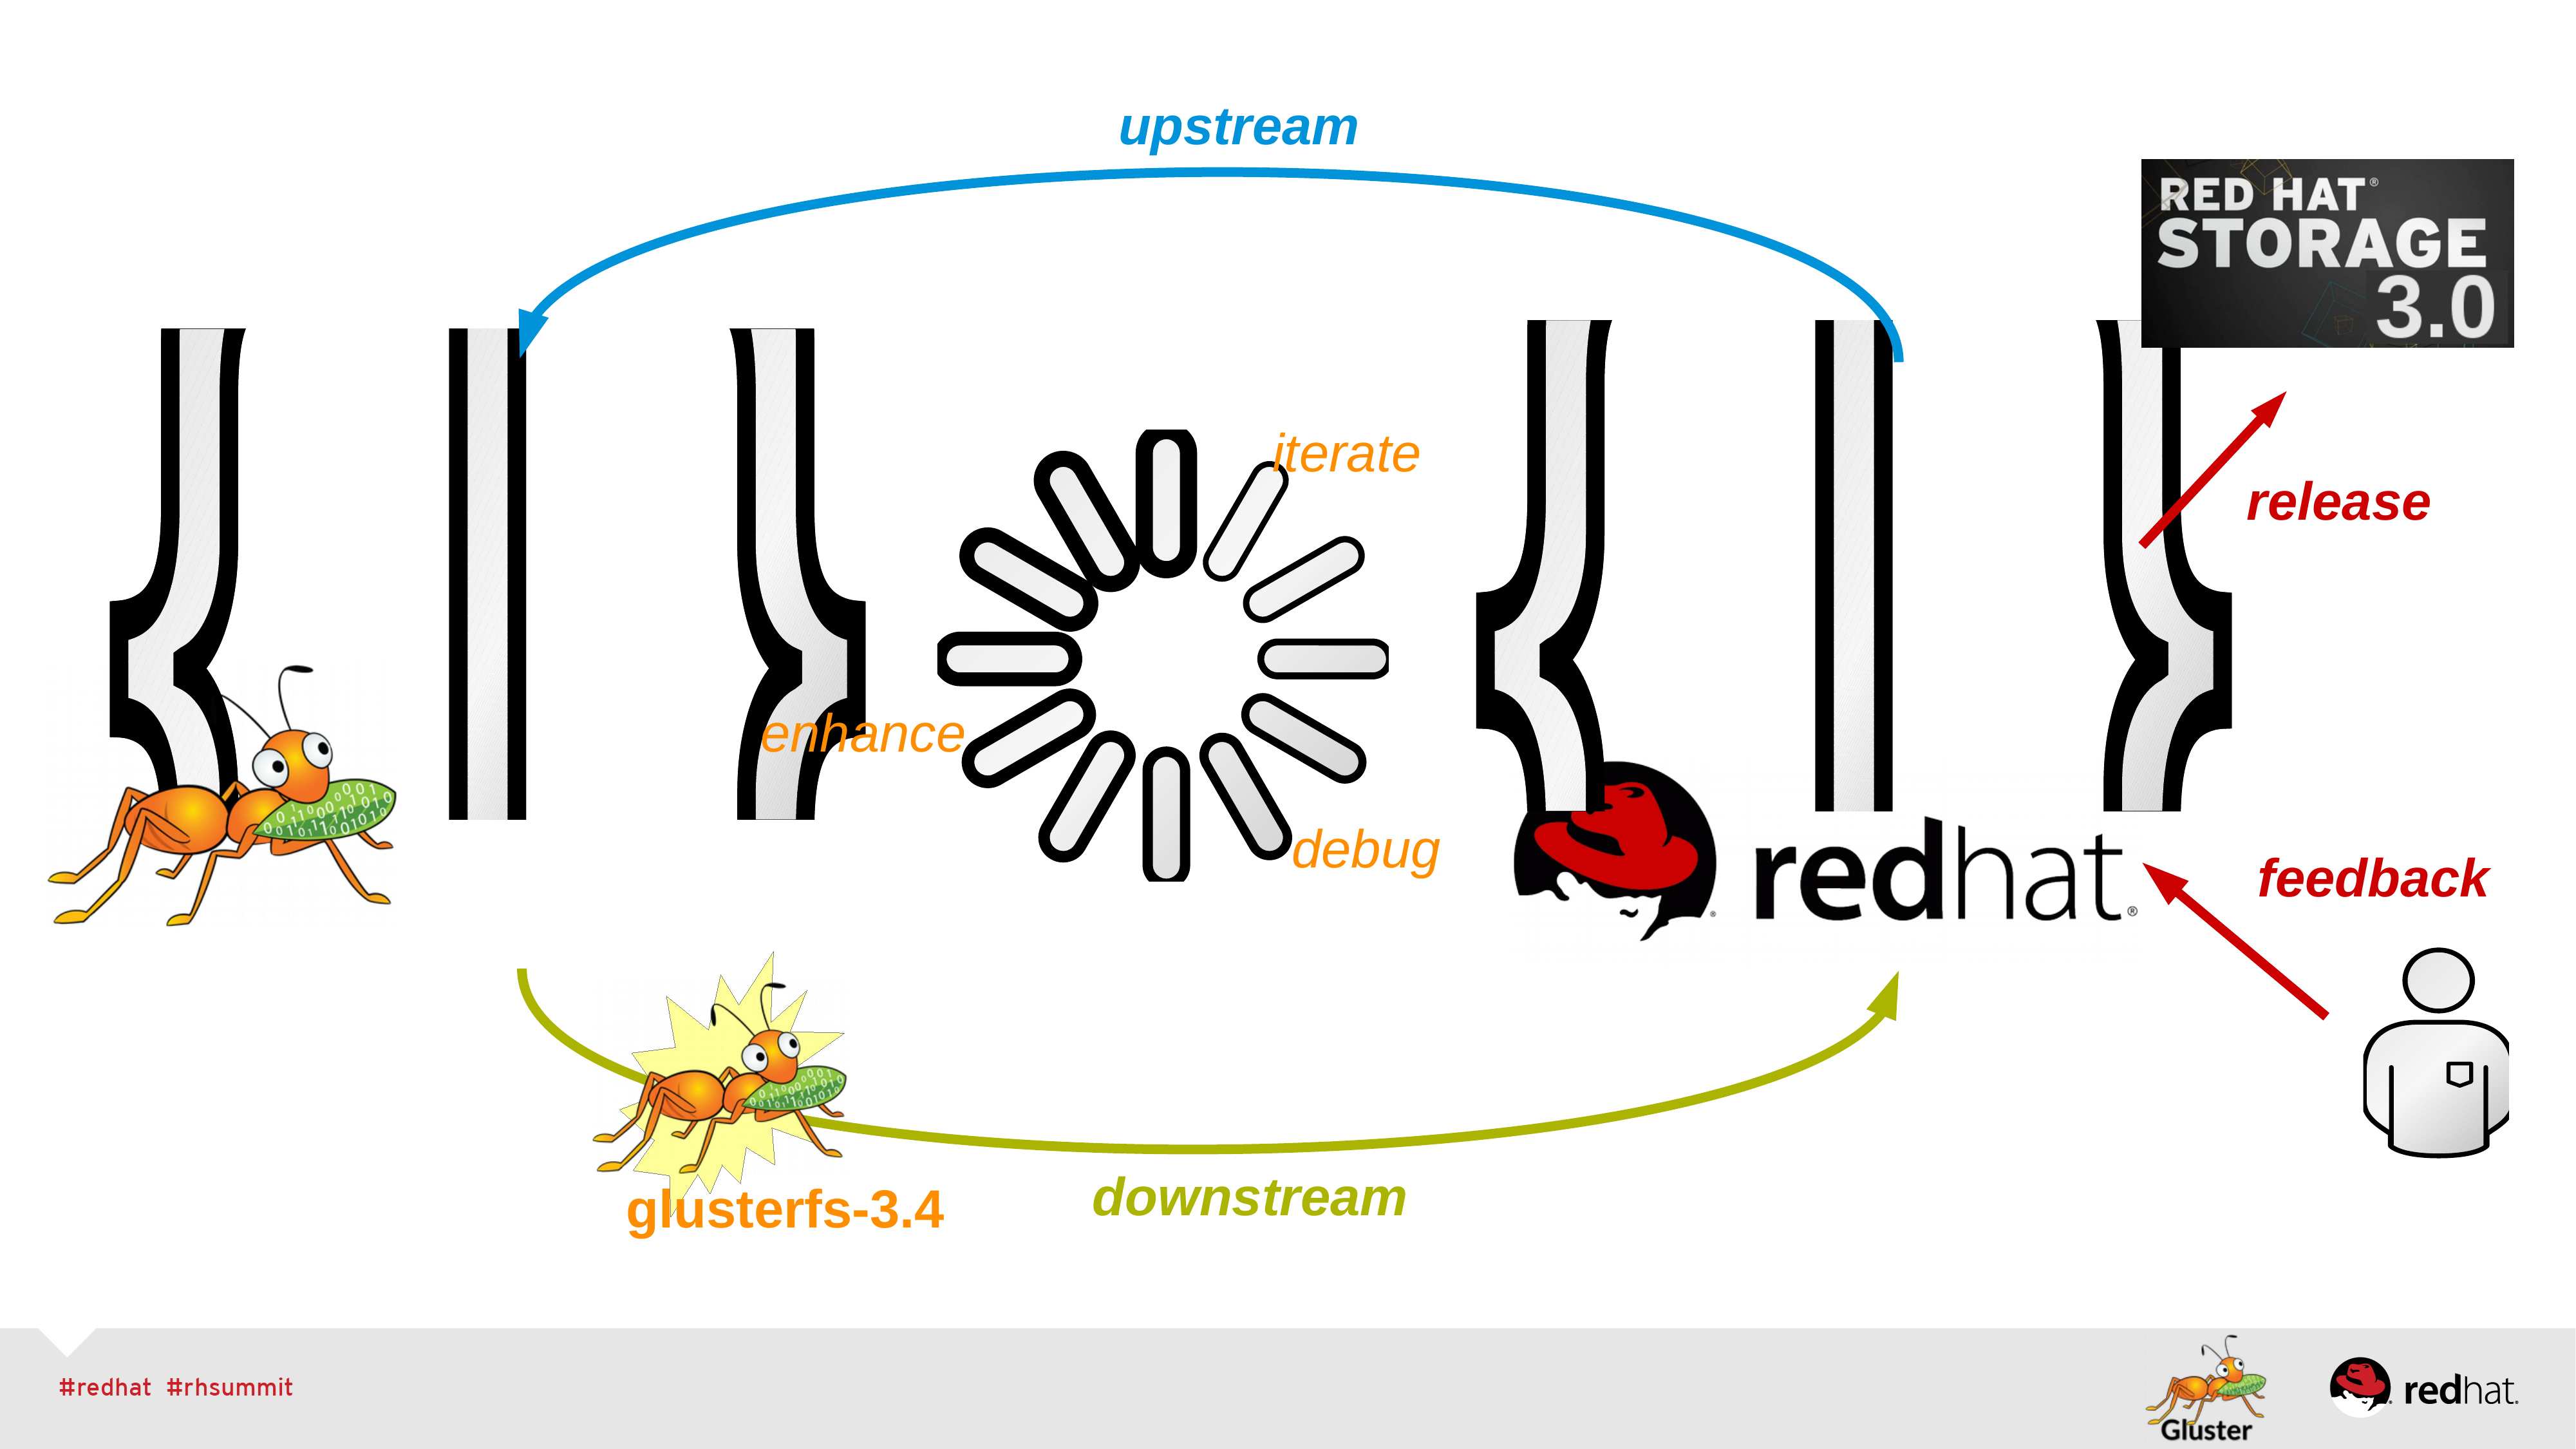

upstream
iterate
enhance
debug
release
feedback
glusterfs-3.4
downstream